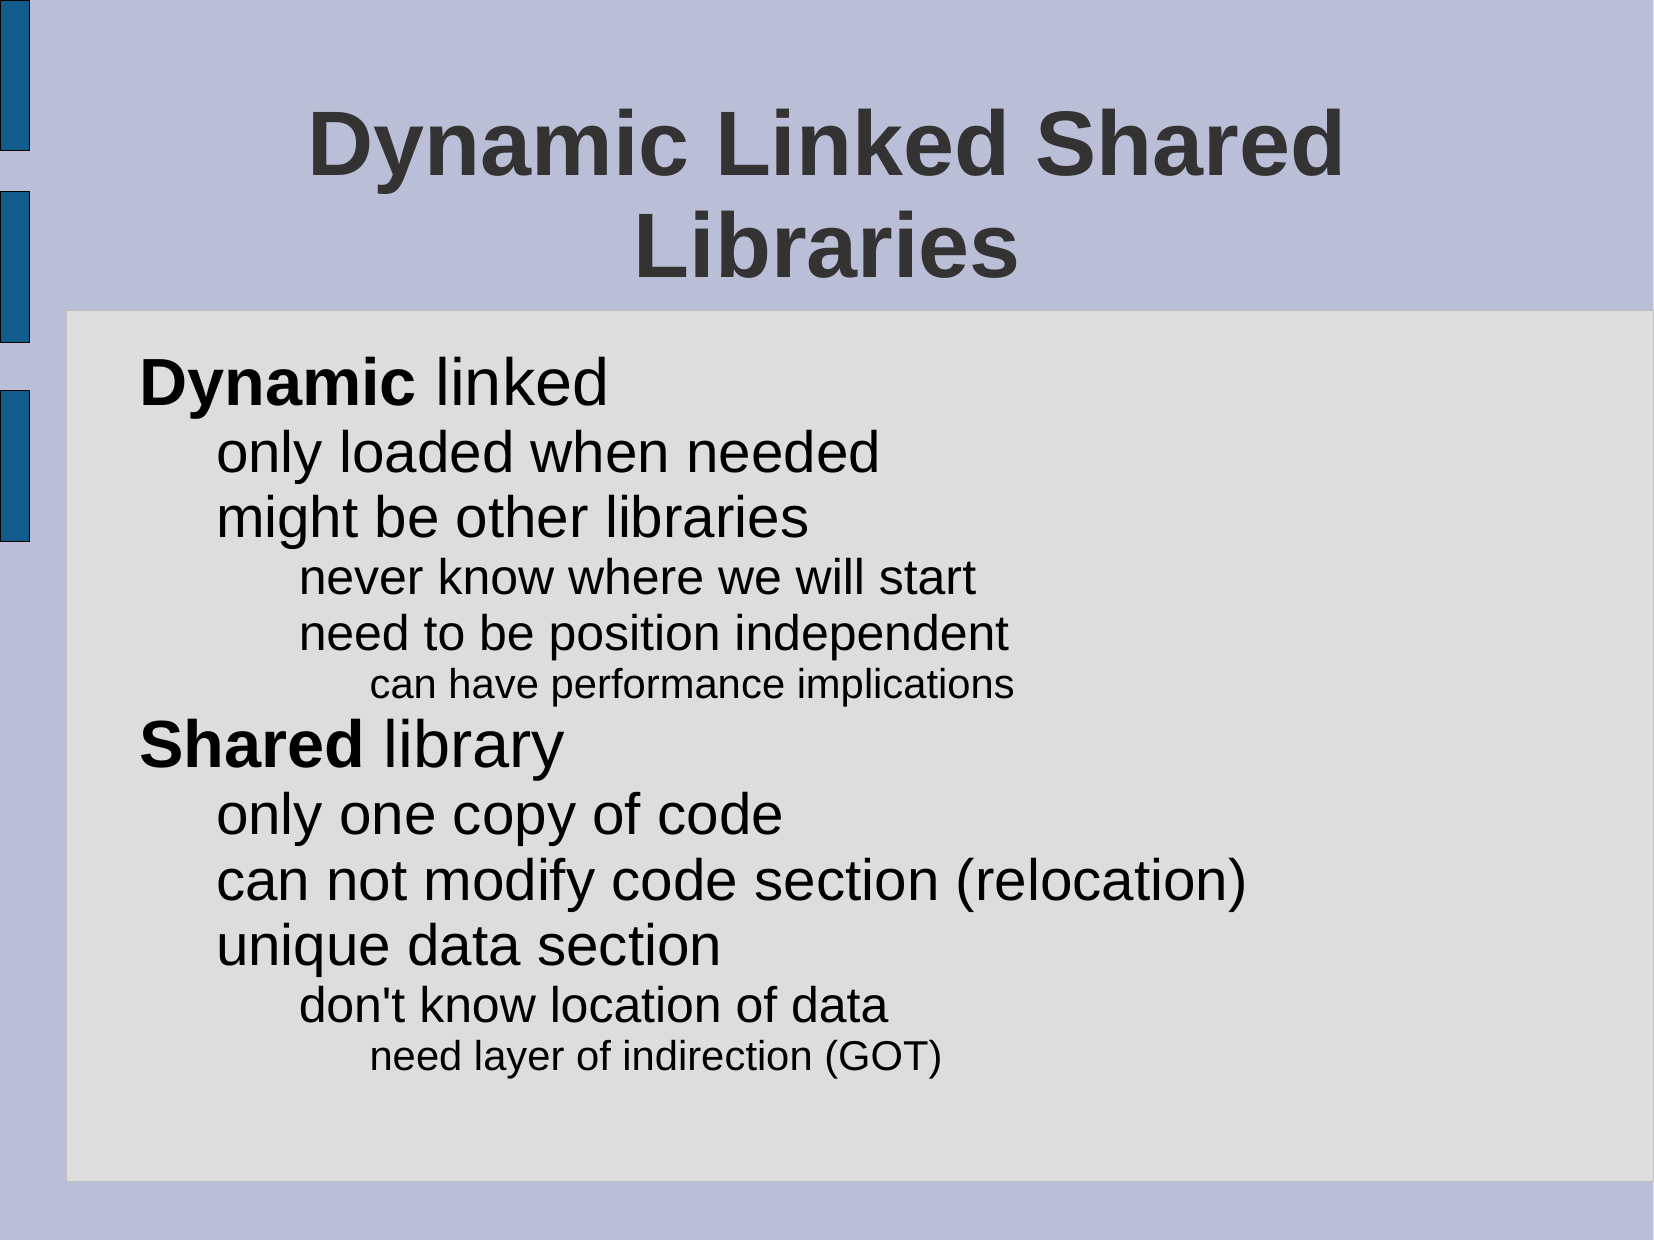

# Dynamic Linked Shared Libraries
Dynamic linked
only loaded when needed
might be other libraries
never know where we will start
need to be position independent
can have performance implications
Shared library
only one copy of code
can not modify code section (relocation)
unique data section
don't know location of data
need layer of indirection (GOT)